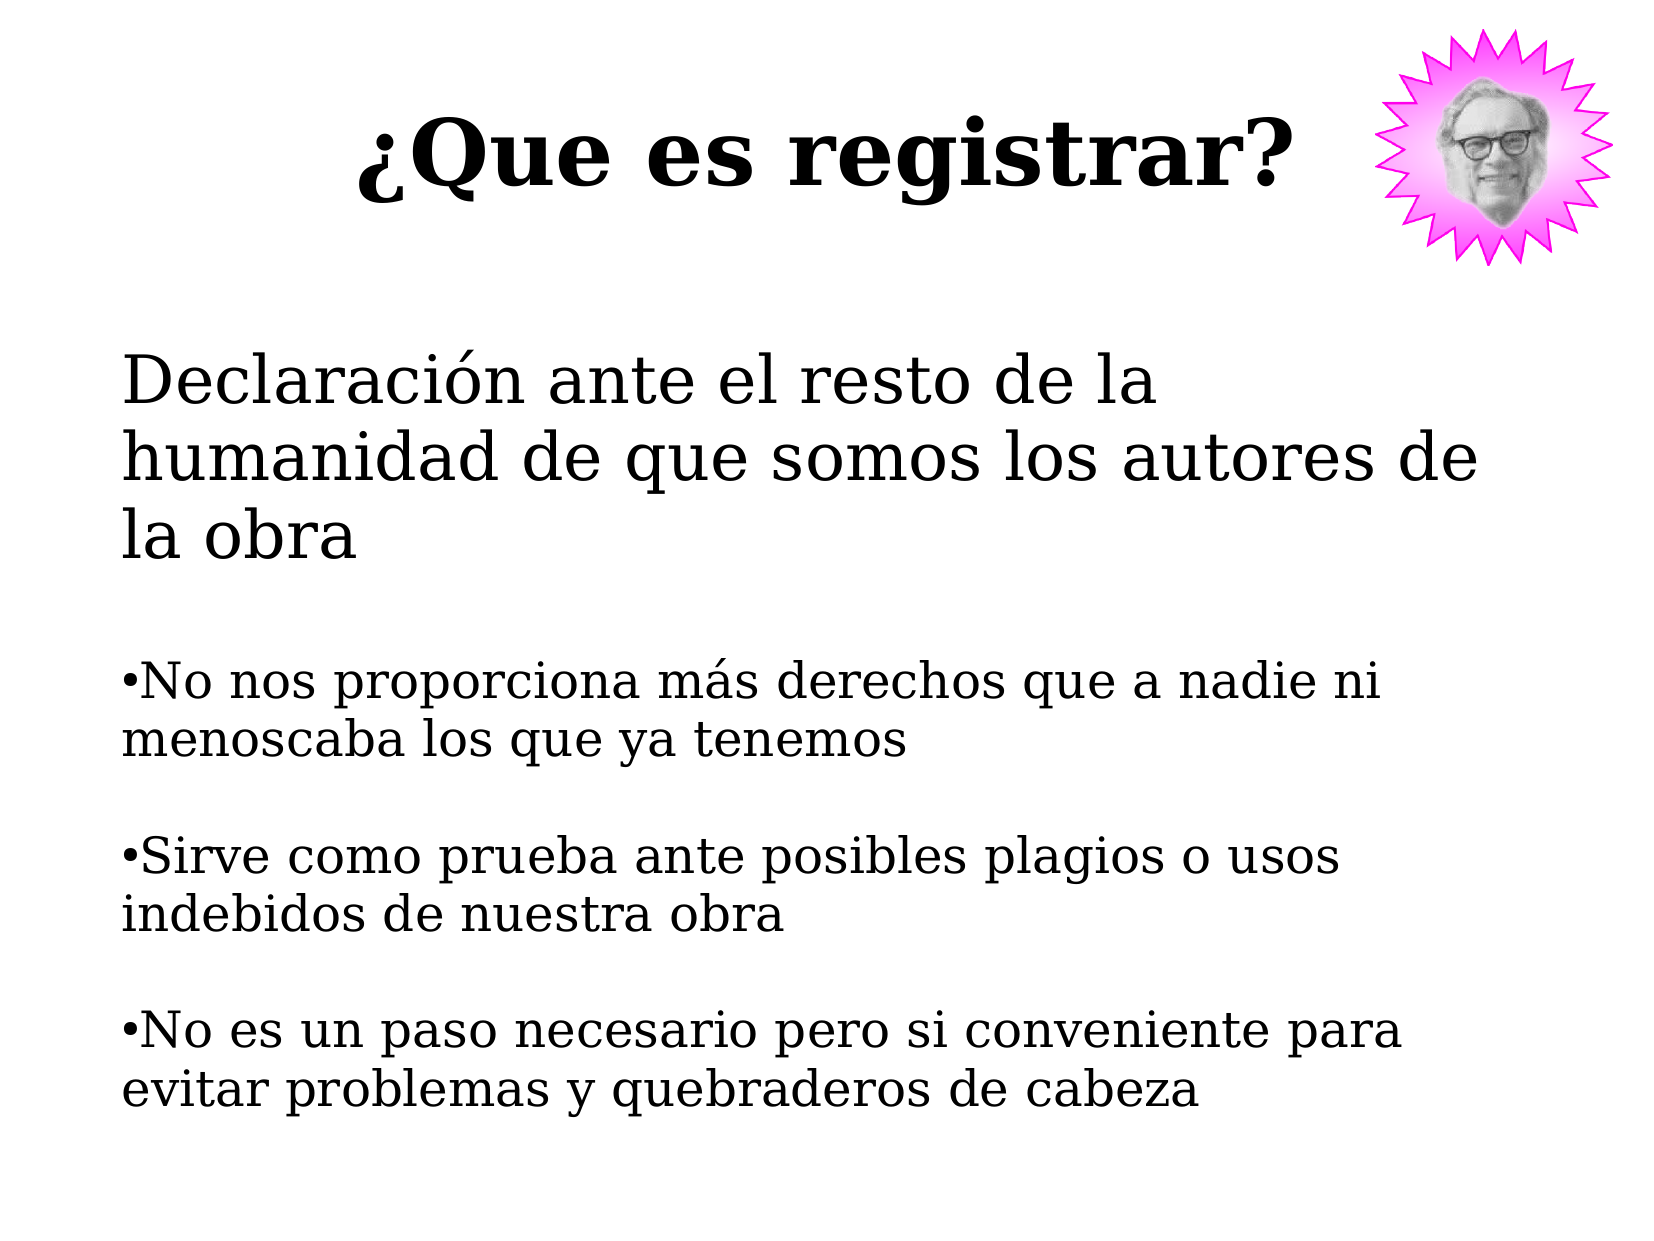

# ¿Que es registrar?
Declaración ante el resto de la humanidad de que somos los autores de la obra
No nos proporciona más derechos que a nadie ni menoscaba los que ya tenemos
Sirve como prueba ante posibles plagios o usos indebidos de nuestra obra
No es un paso necesario pero si conveniente para evitar problemas y quebraderos de cabeza